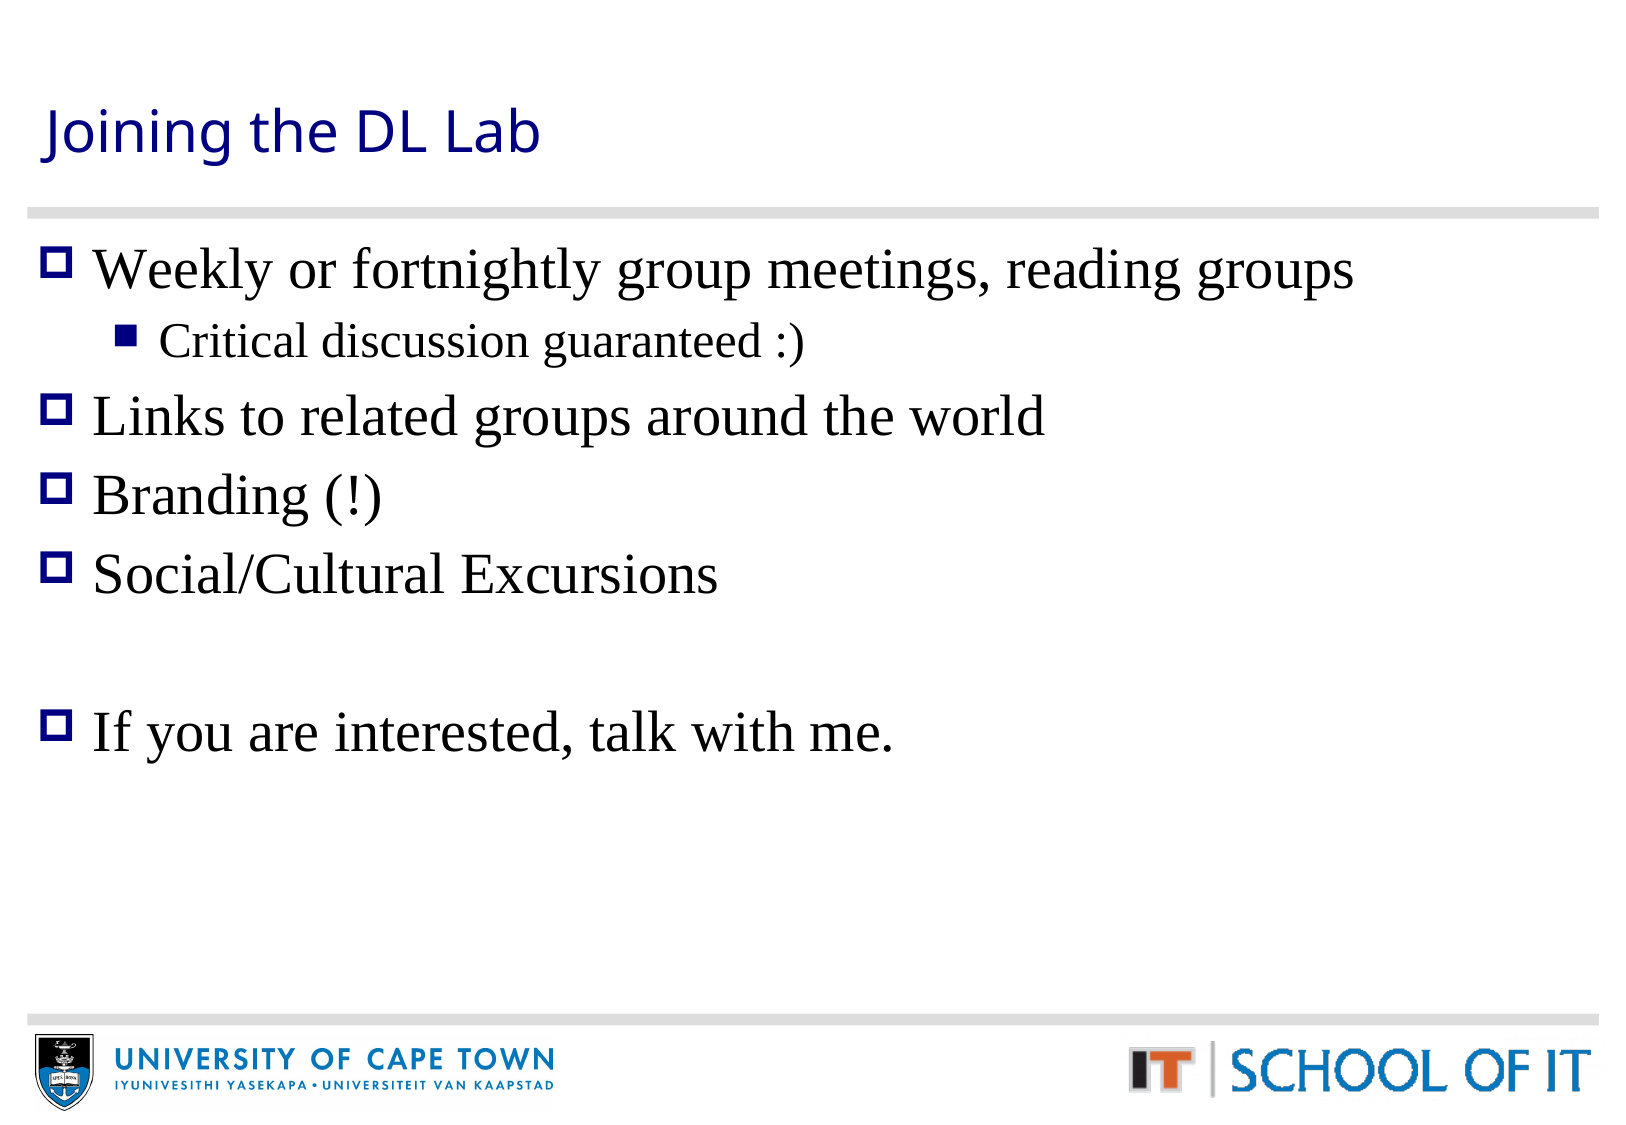

# Joining the DL Lab
Weekly or fortnightly group meetings, reading groups
Critical discussion guaranteed :)
Links to related groups around the world
Branding (!)
Social/Cultural Excursions
If you are interested, talk with me.